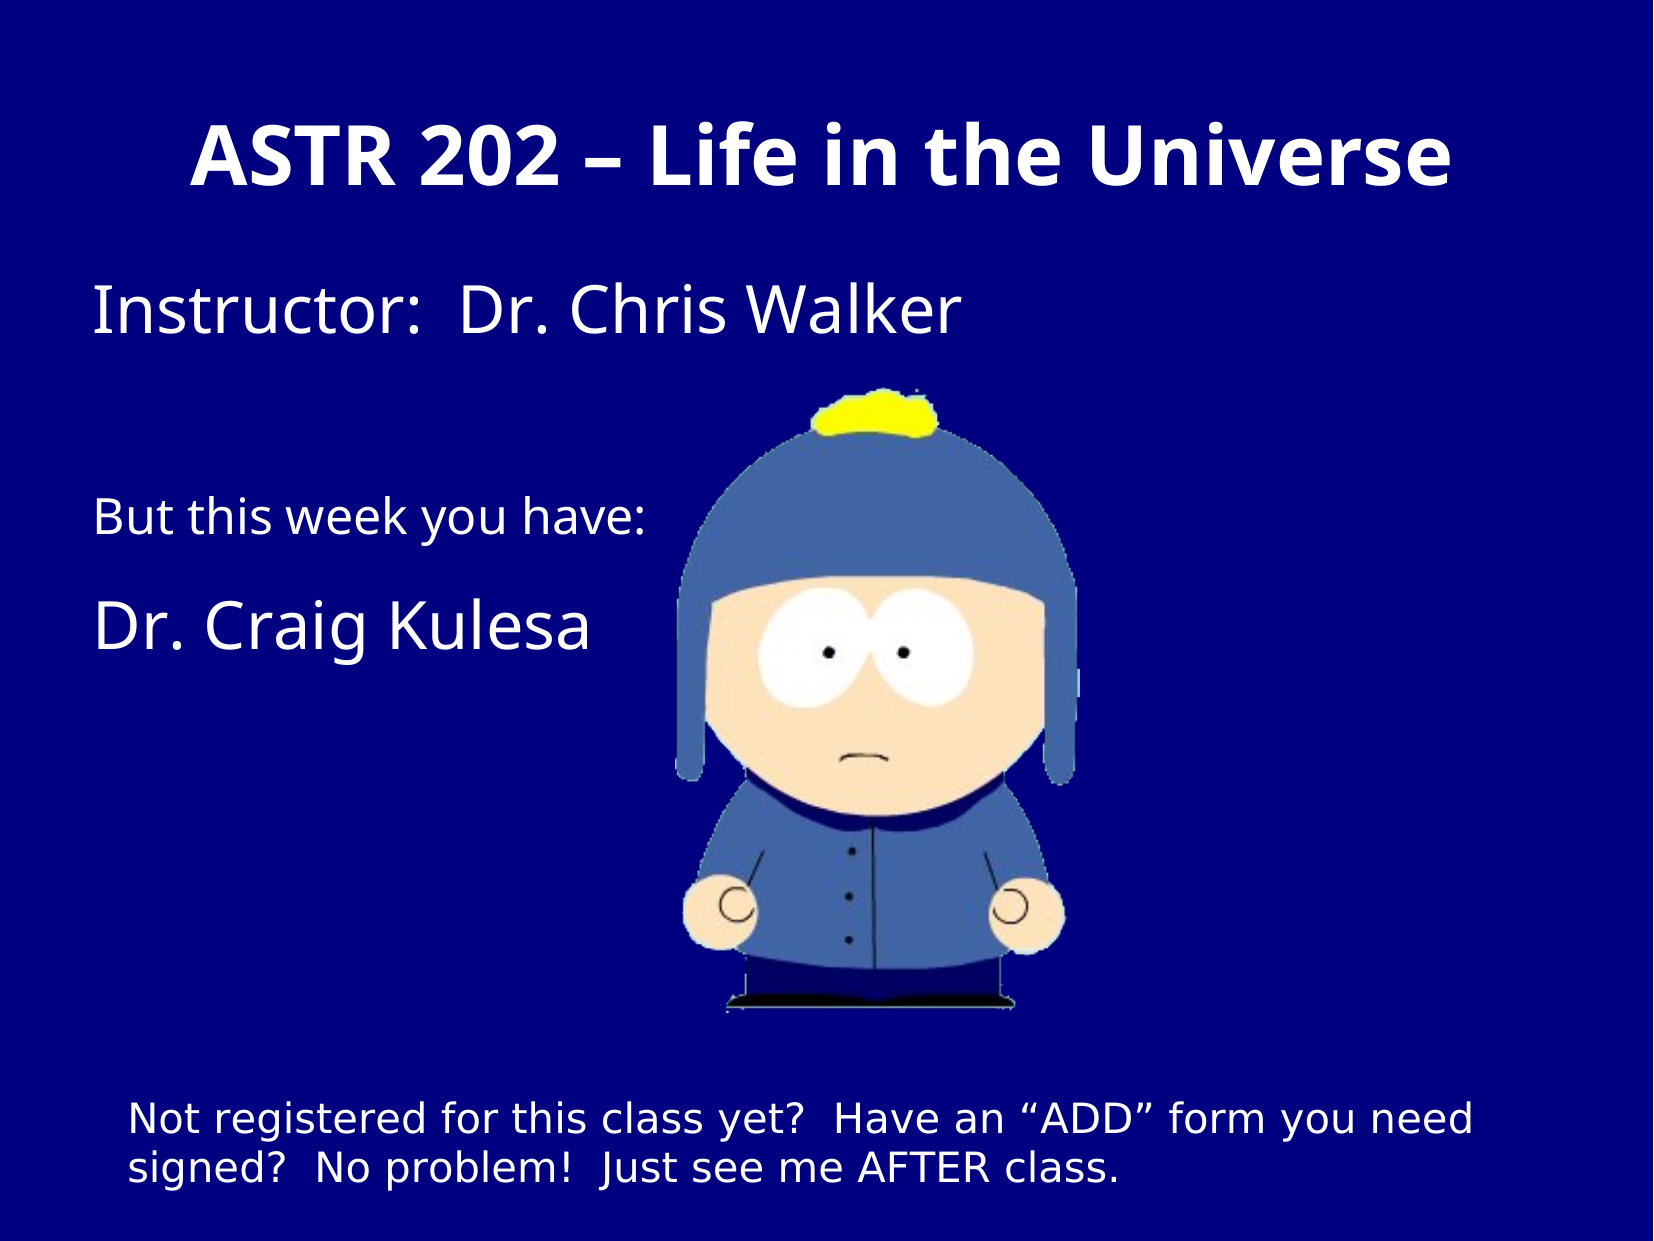

# ASTR 202 – Life in the Universe
Instructor: Dr. Chris Walker
But this week you have:
Dr. Craig Kulesa
Not registered for this class yet? Have an “ADD” form you need signed? No problem! Just see me AFTER class.